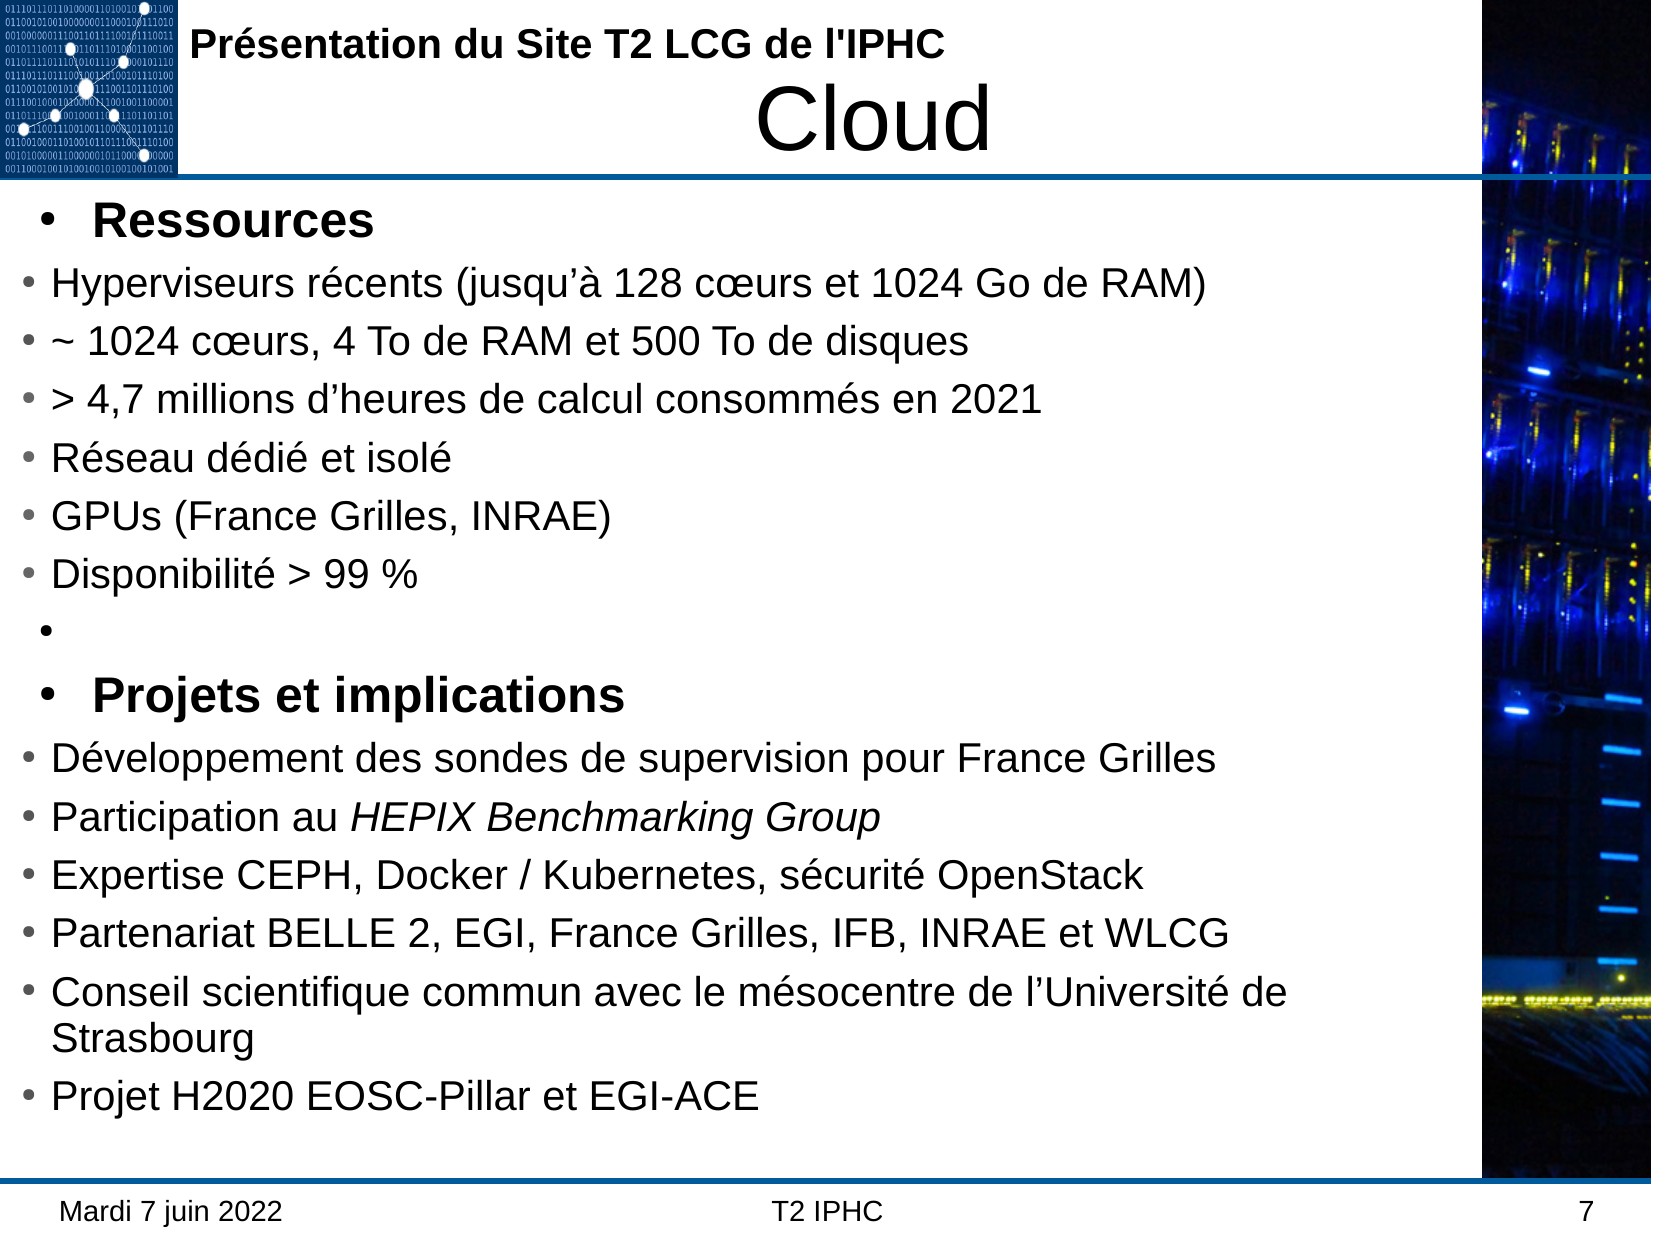

# Cloud
Ressources
Hyperviseurs récents (jusqu’à 128 cœurs et 1024 Go de RAM)
~ 1024 cœurs, 4 To de RAM et 500 To de disques
> 4,7 millions d’heures de calcul consommés en 2021
Réseau dédié et isolé
GPUs (France Grilles, INRAE)
Disponibilité > 99 %
Projets et implications
Développement des sondes de supervision pour France Grilles
Participation au HEPIX Benchmarking Group
Expertise CEPH, Docker / Kubernetes, sécurité OpenStack
Partenariat BELLE 2, EGI, France Grilles, IFB, INRAE et WLCG
Conseil scientifique commun avec le mésocentre de l’Université de Strasbourg
Projet H2020 EOSC-Pillar et EGI-ACE
30 juin 2016
T2 IPHC
7